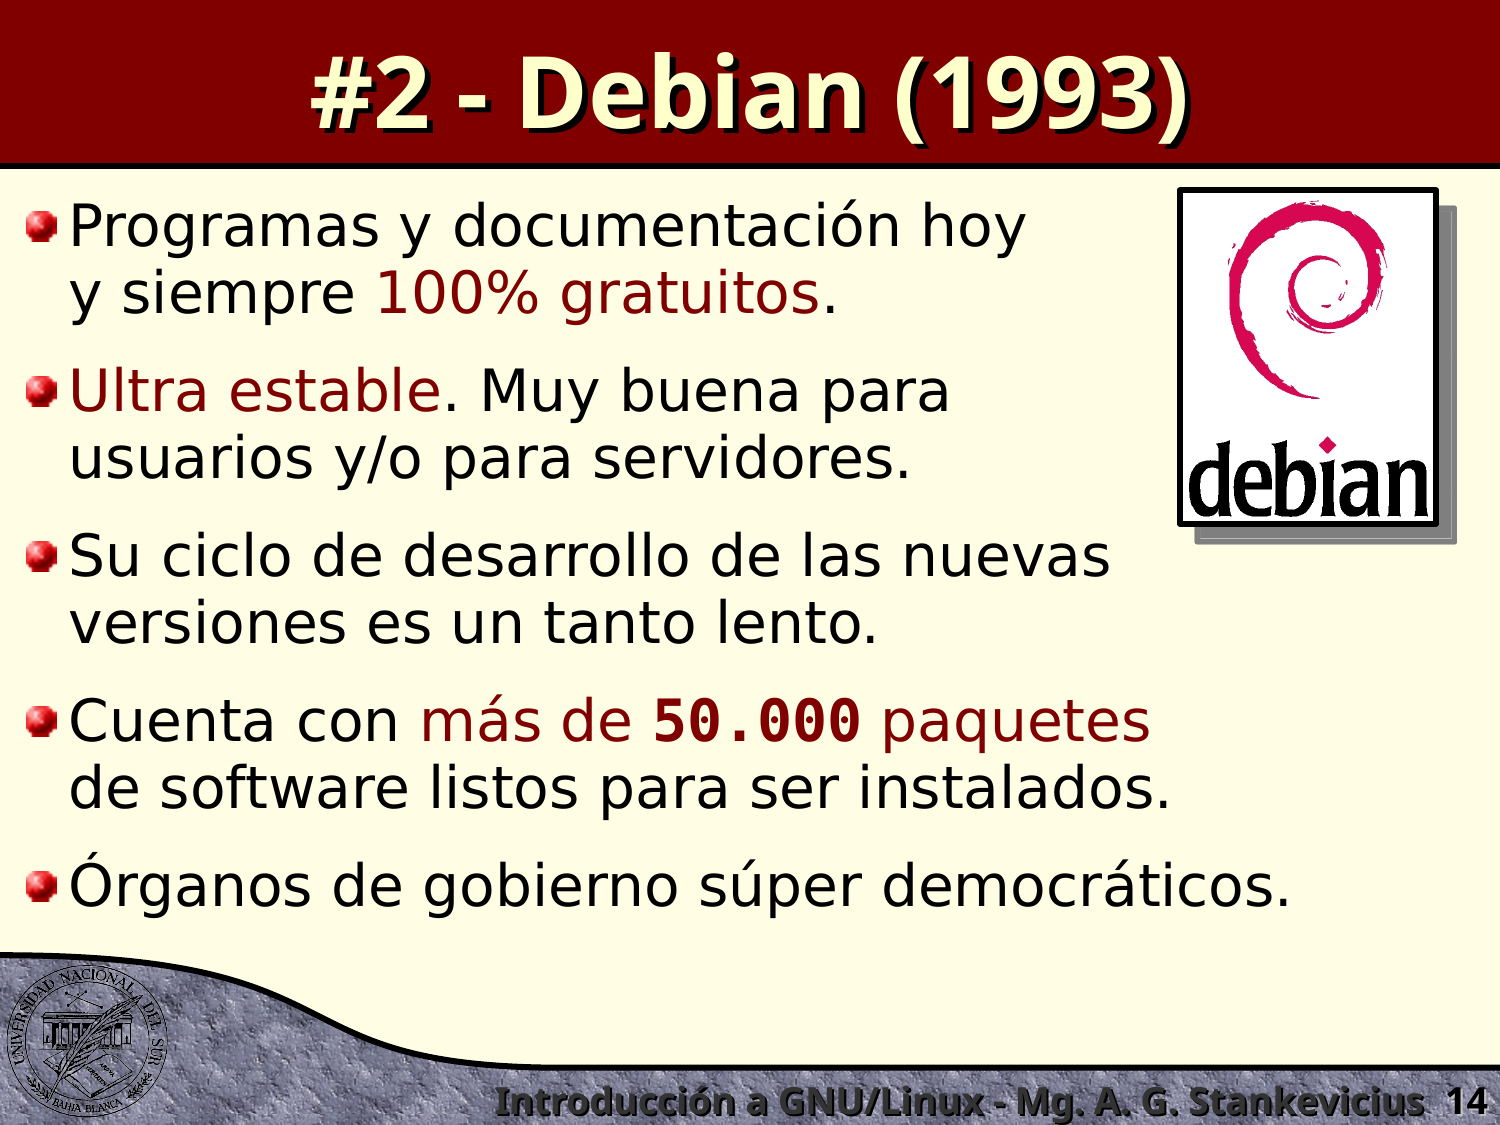

# #2 - Debian (1993)
Programas y documentación hoy
y siempre 100% gratuitos.
Ultra estable. Muy buena para
usuarios y/o para servidores.
Su ciclo de desarrollo de las nuevas
versiones es un tanto lento.
Cuenta con más de 50.000 paquetes
de software listos para ser instalados.
Órganos de gobierno súper democráticos.
14